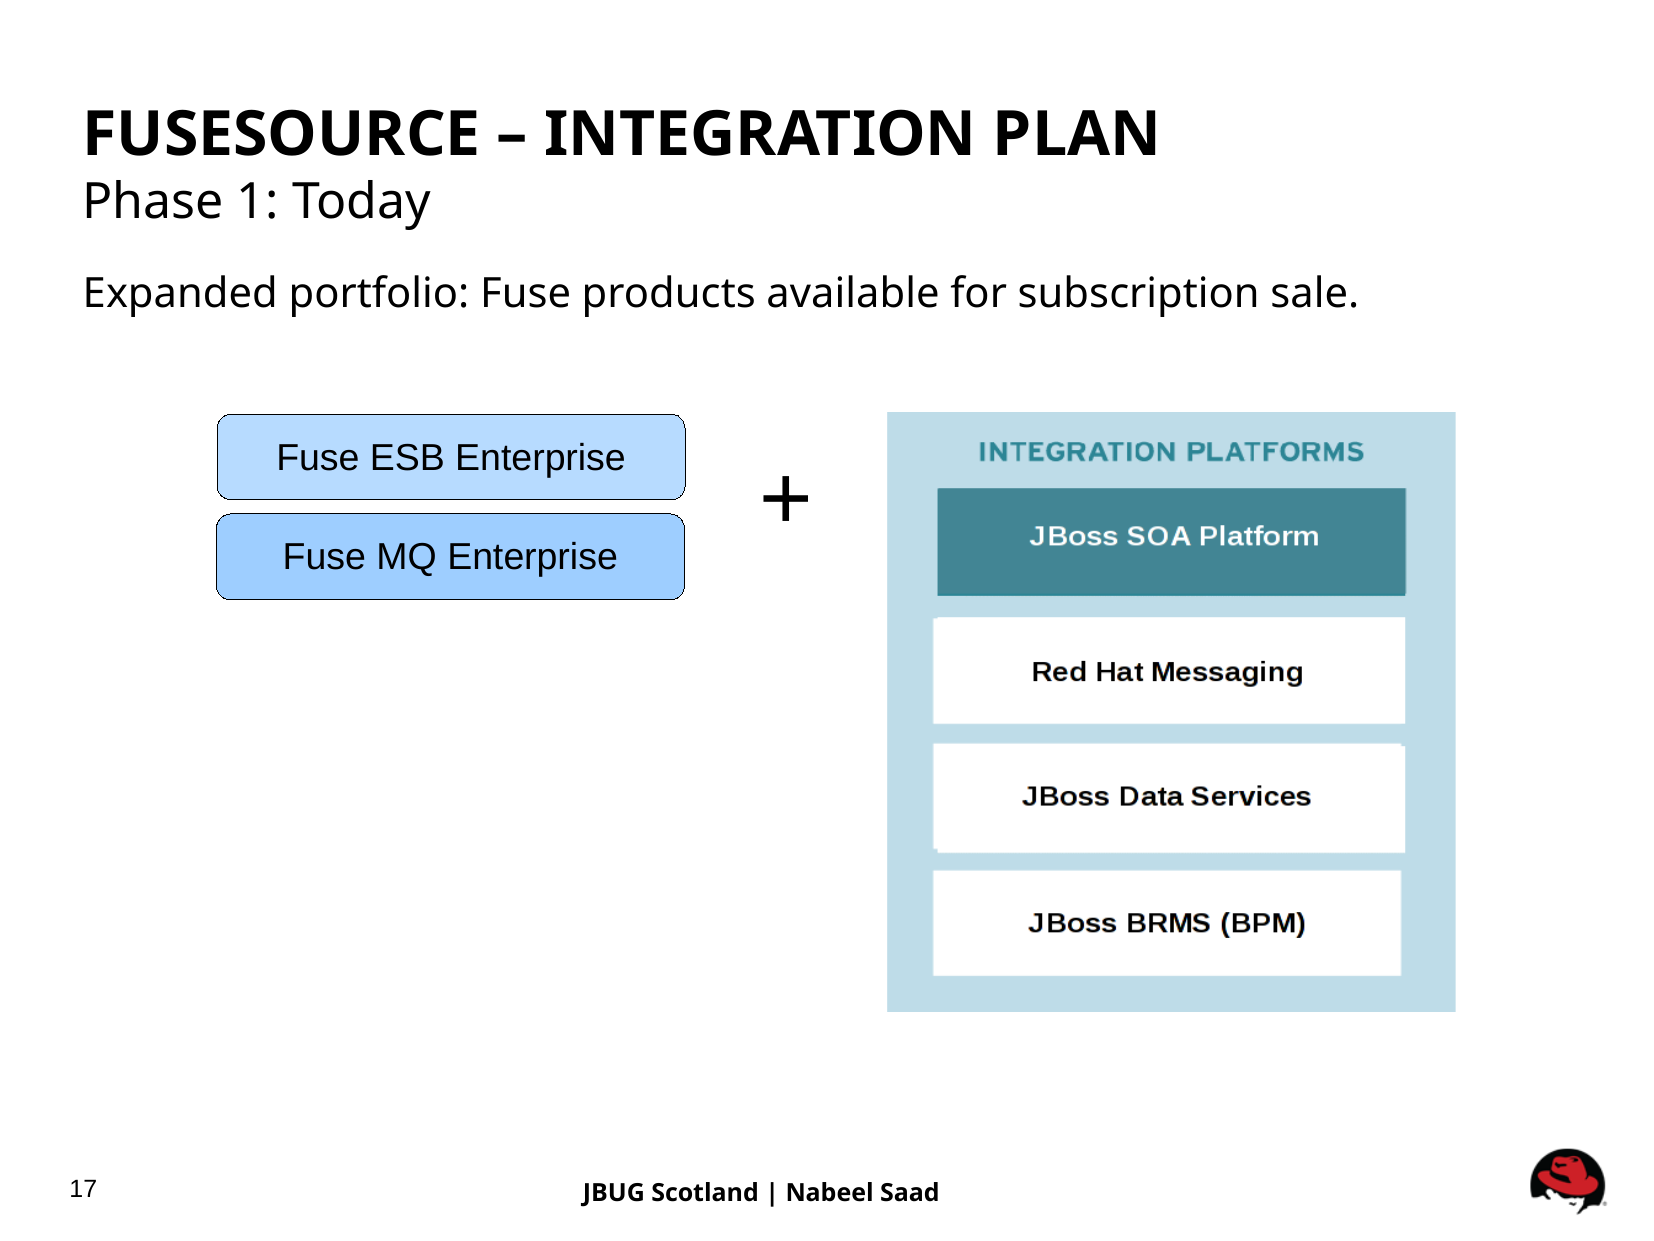

FUSESOURCE – INTEGRATION PLAN
# Phase 1: Today
Expanded portfolio: Fuse products available for subscription sale.
Fuse ESB Enterprise
+
Fuse MQ Enterprise